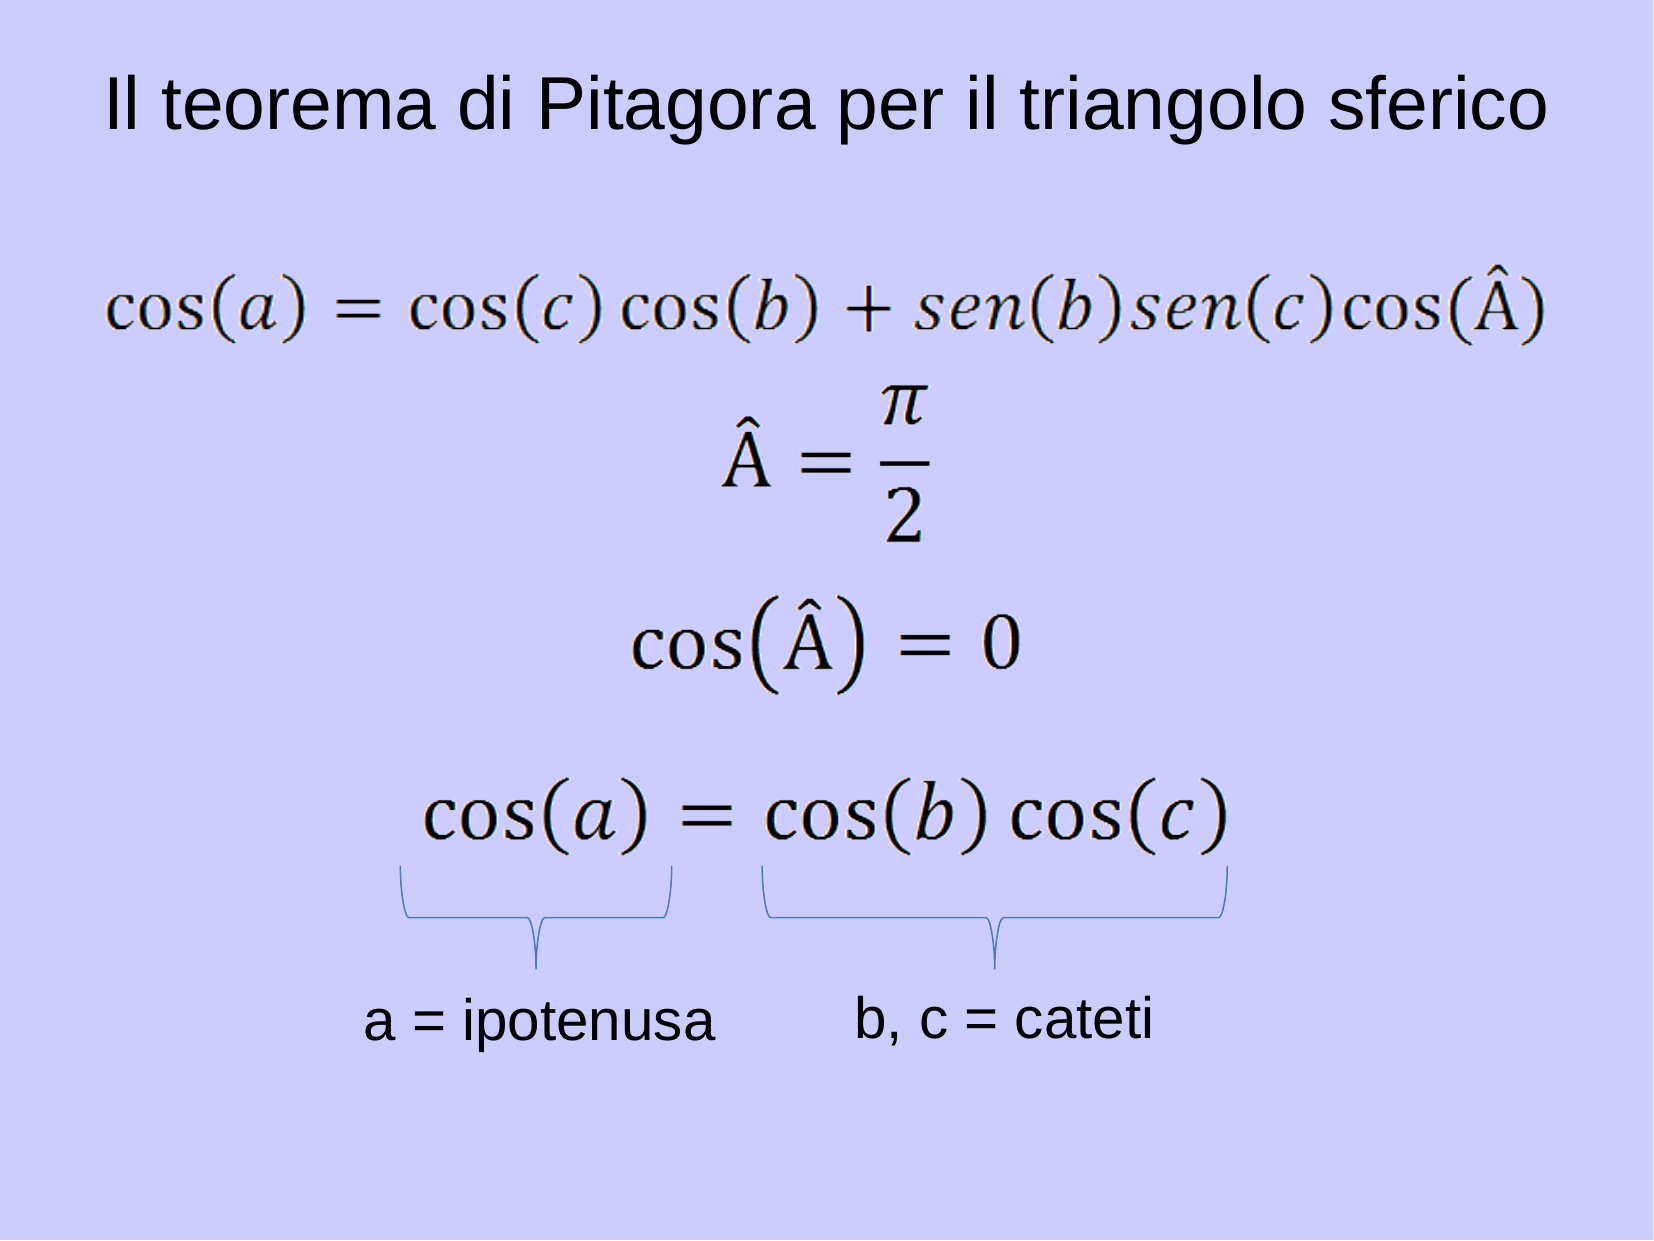

Il teorema di Pitagora per il triangolo sferico
b, c = cateti
a = ipotenusa